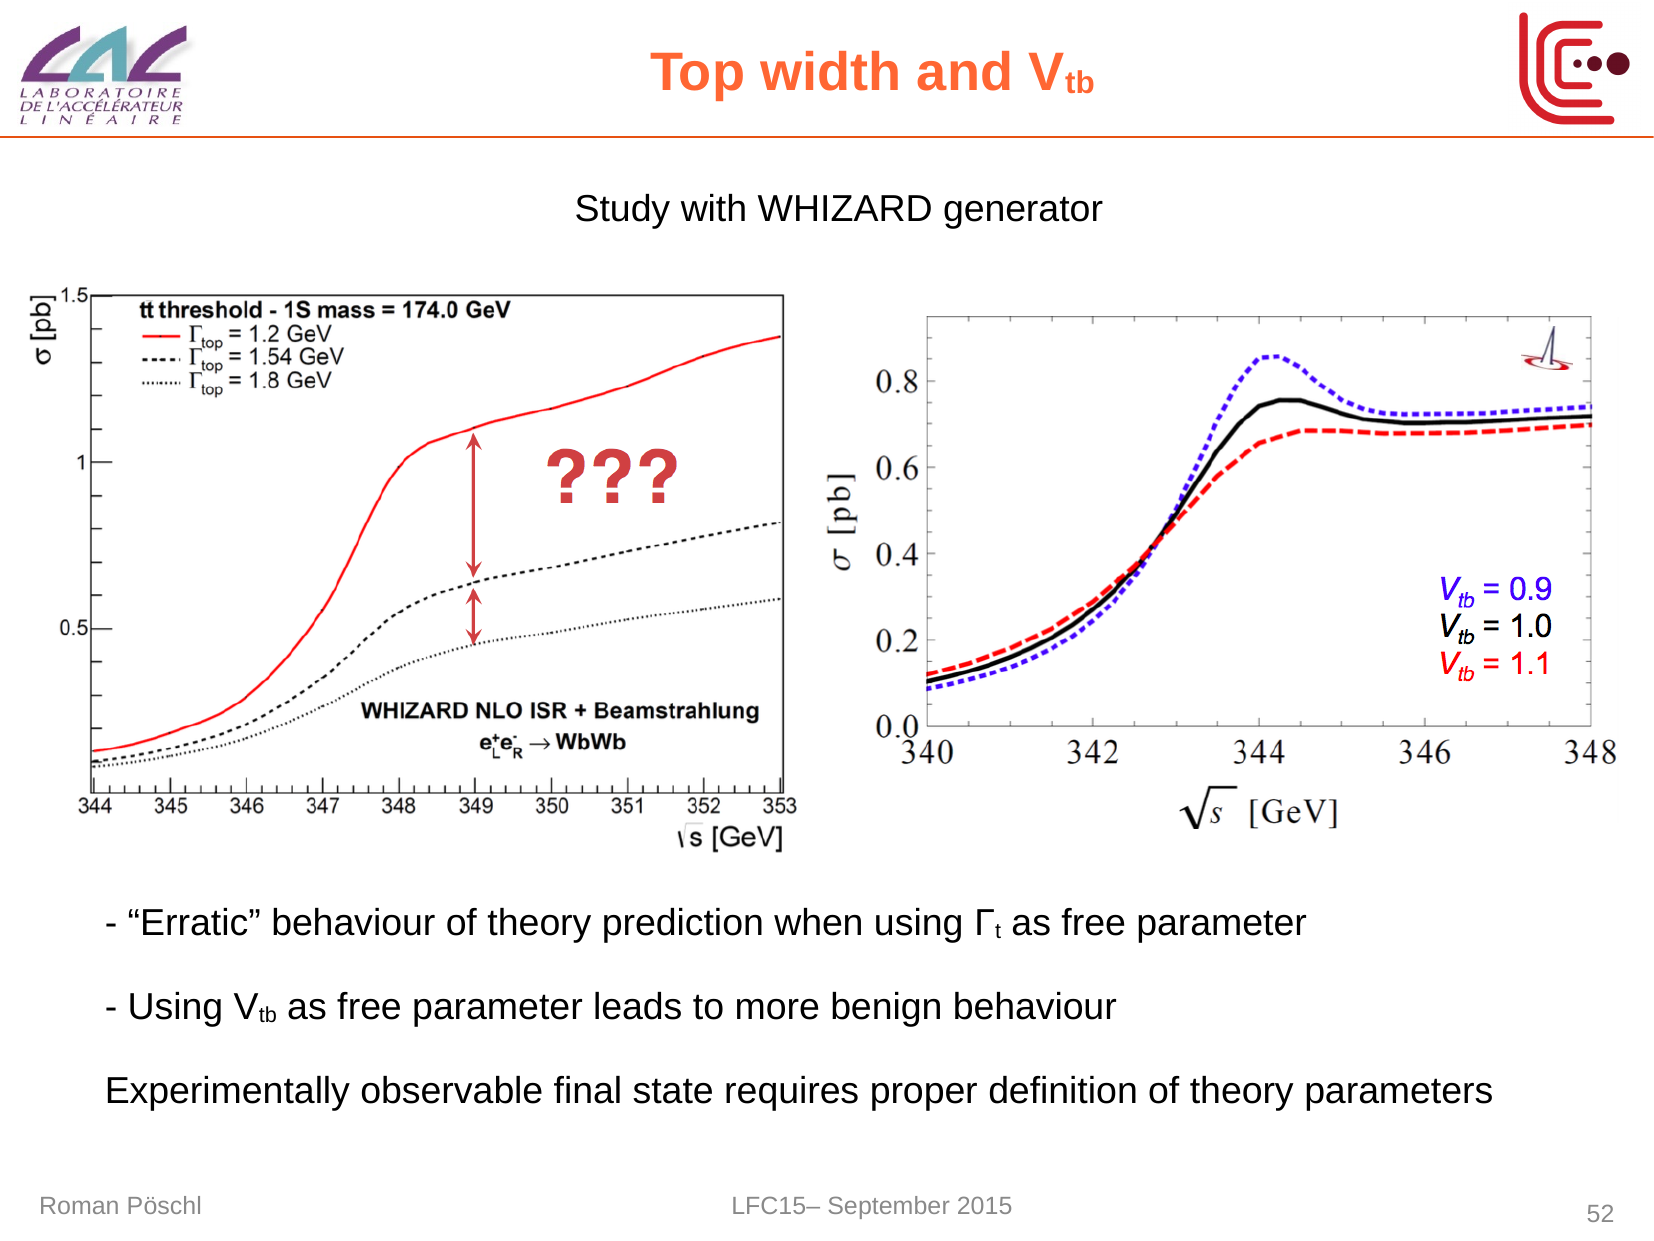

# Top width and Vtb
Study with WHIZARD generator
- “Erratic” behaviour of theory prediction when using Γt as free parameter
- Using Vtb as free parameter leads to more benign behaviour
Experimentally observable final state requires proper definition of theory parameters